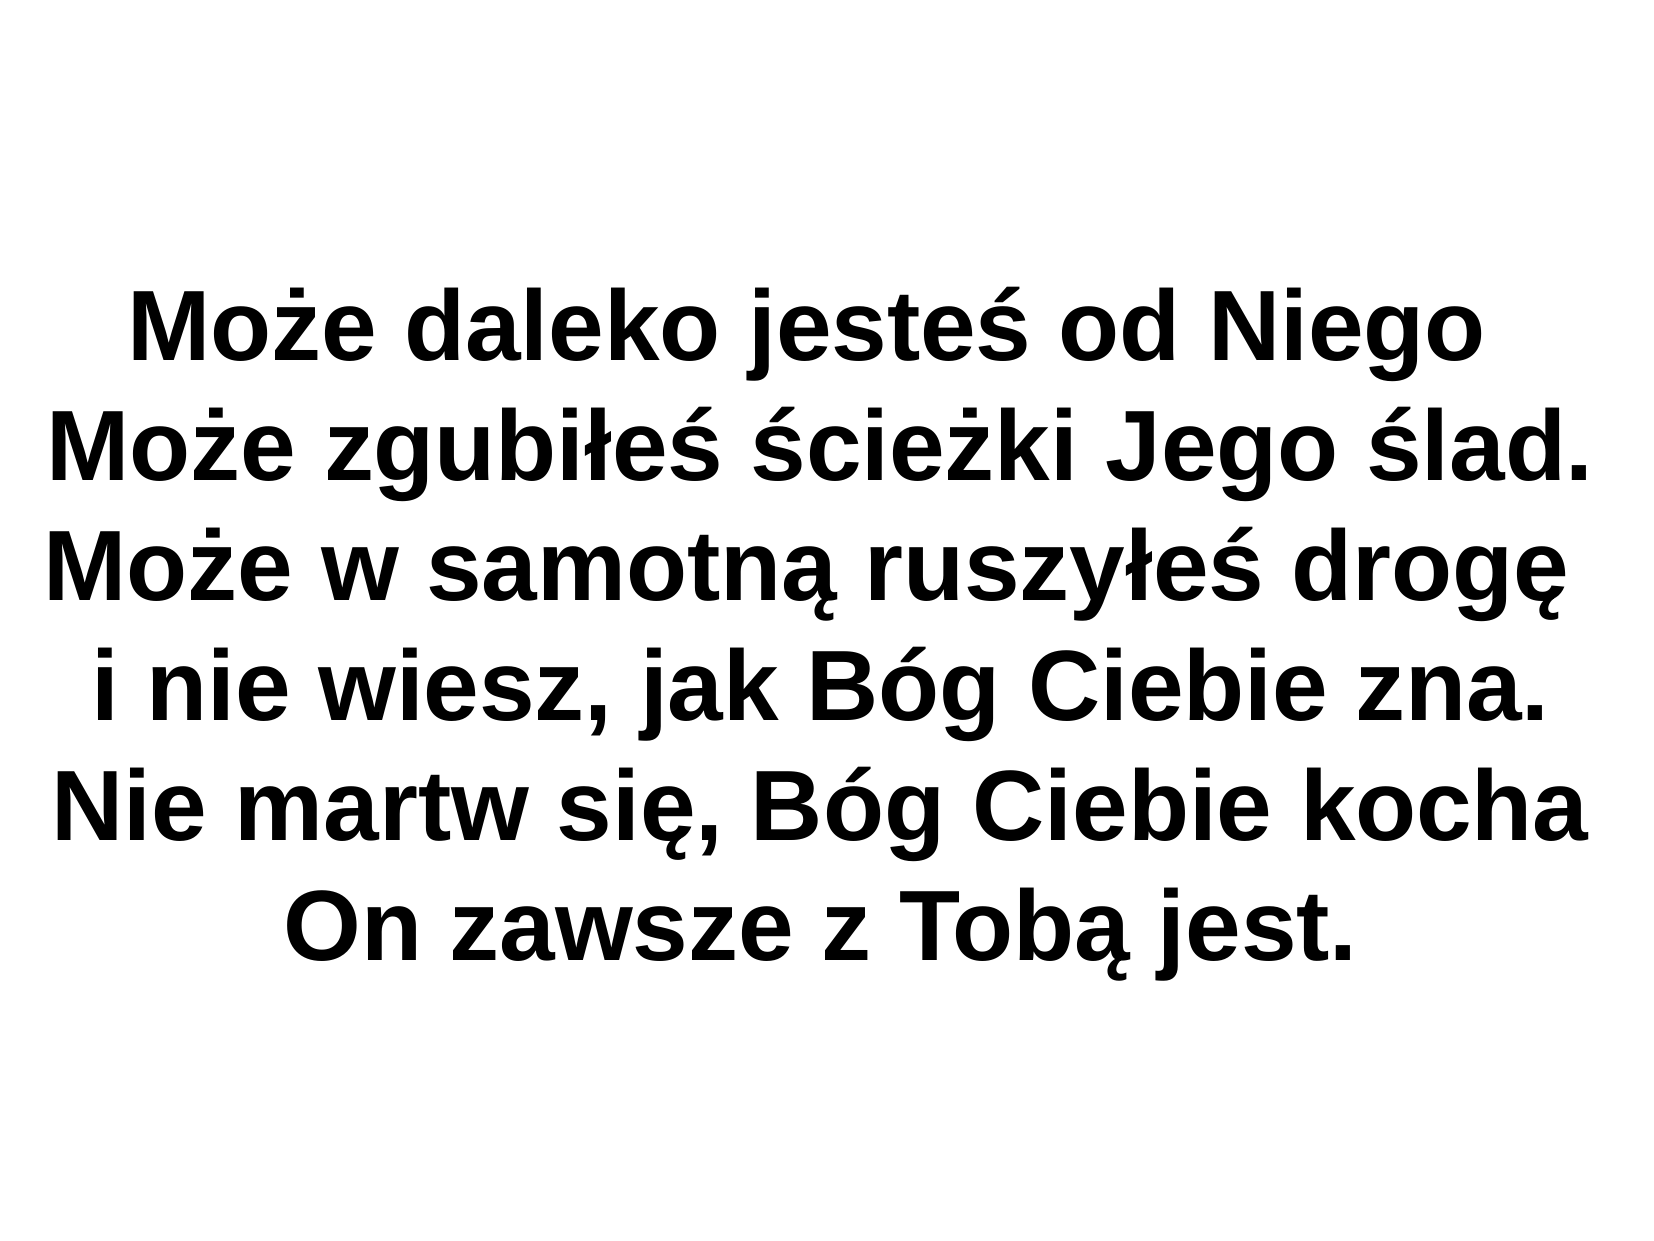

# Może daleko jesteś od Niego  Może zgubiłeś ścieżki Jego ślad. Może w samotną ruszyłeś drogę  i nie wiesz, jak Bóg Ciebie zna. Nie martw się, Bóg Ciebie kocha On zawsze z Tobą jest.